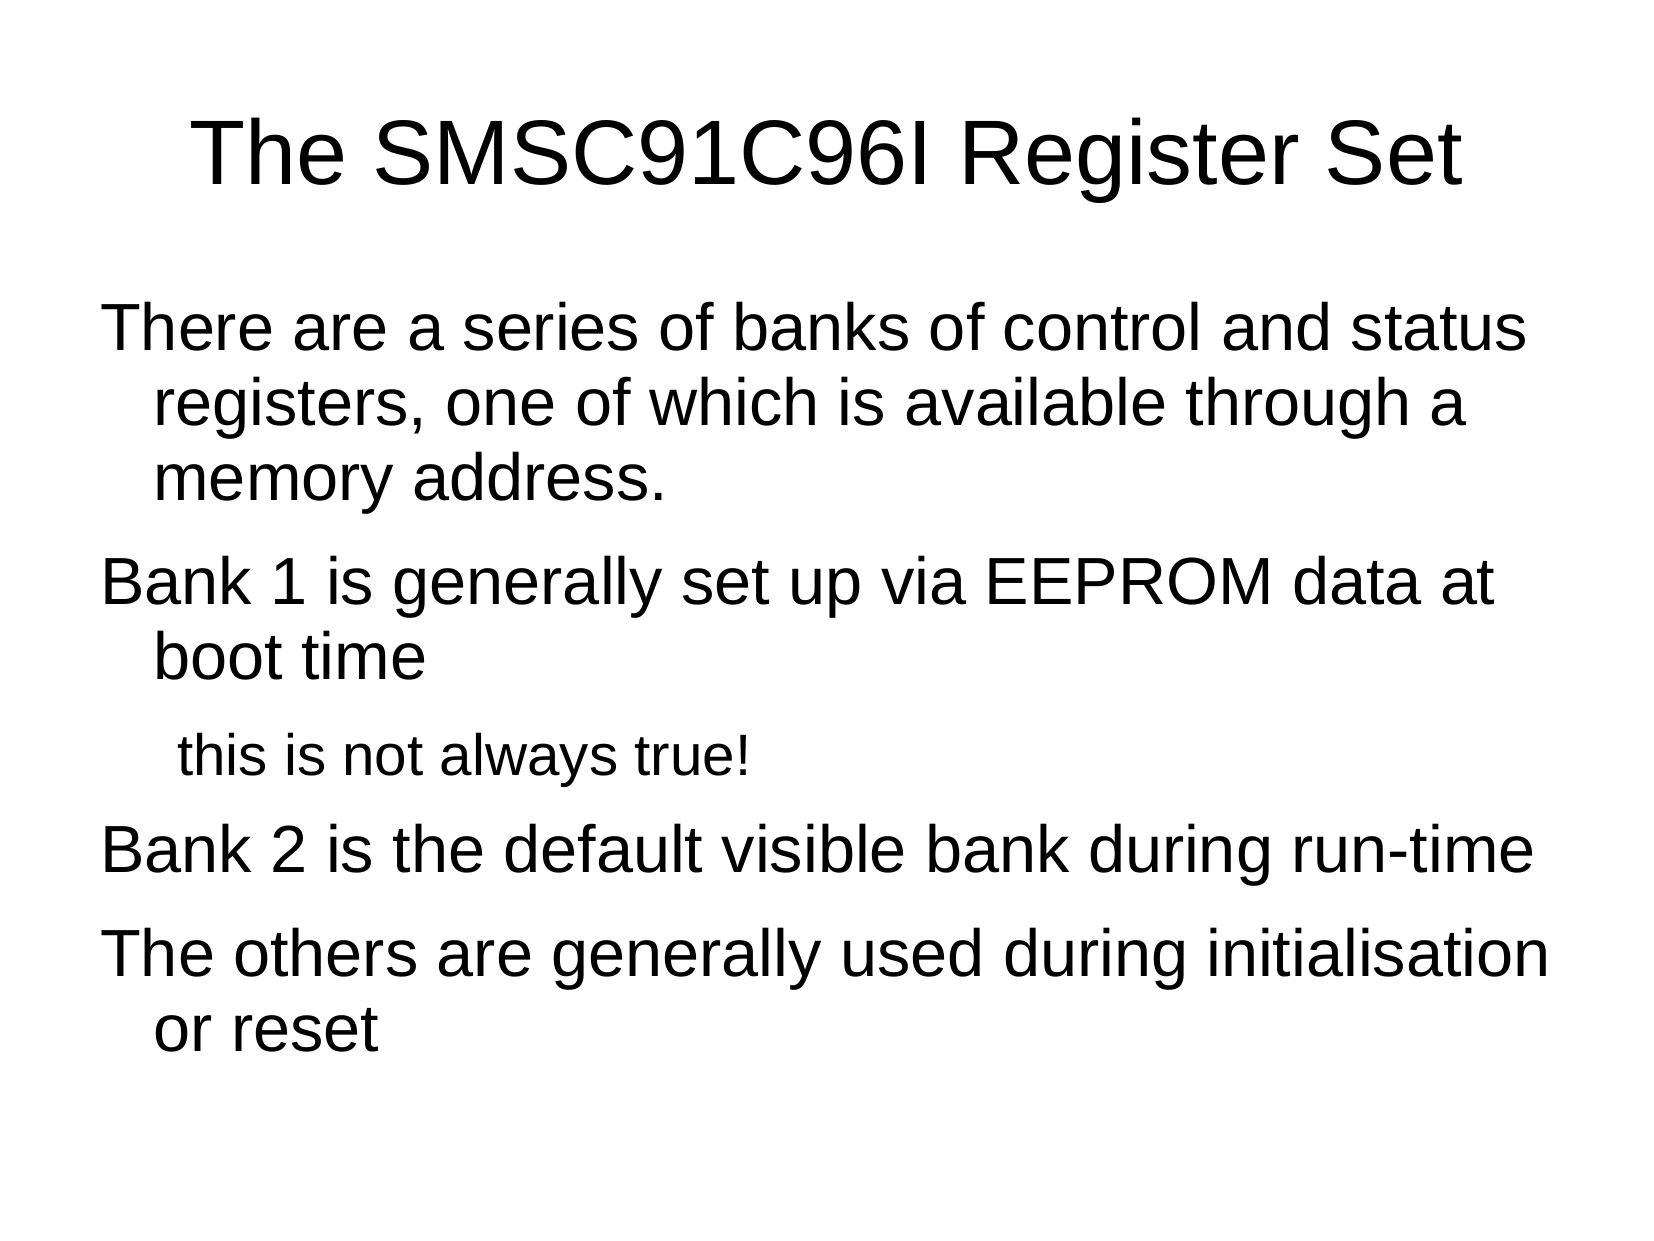

# The SMSC91C96I Register Set
There are a series of banks of control and status registers, one of which is available through a memory address.
Bank 1 is generally set up via EEPROM data at boot time
this is not always true!
Bank 2 is the default visible bank during run-time
The others are generally used during initialisation or reset